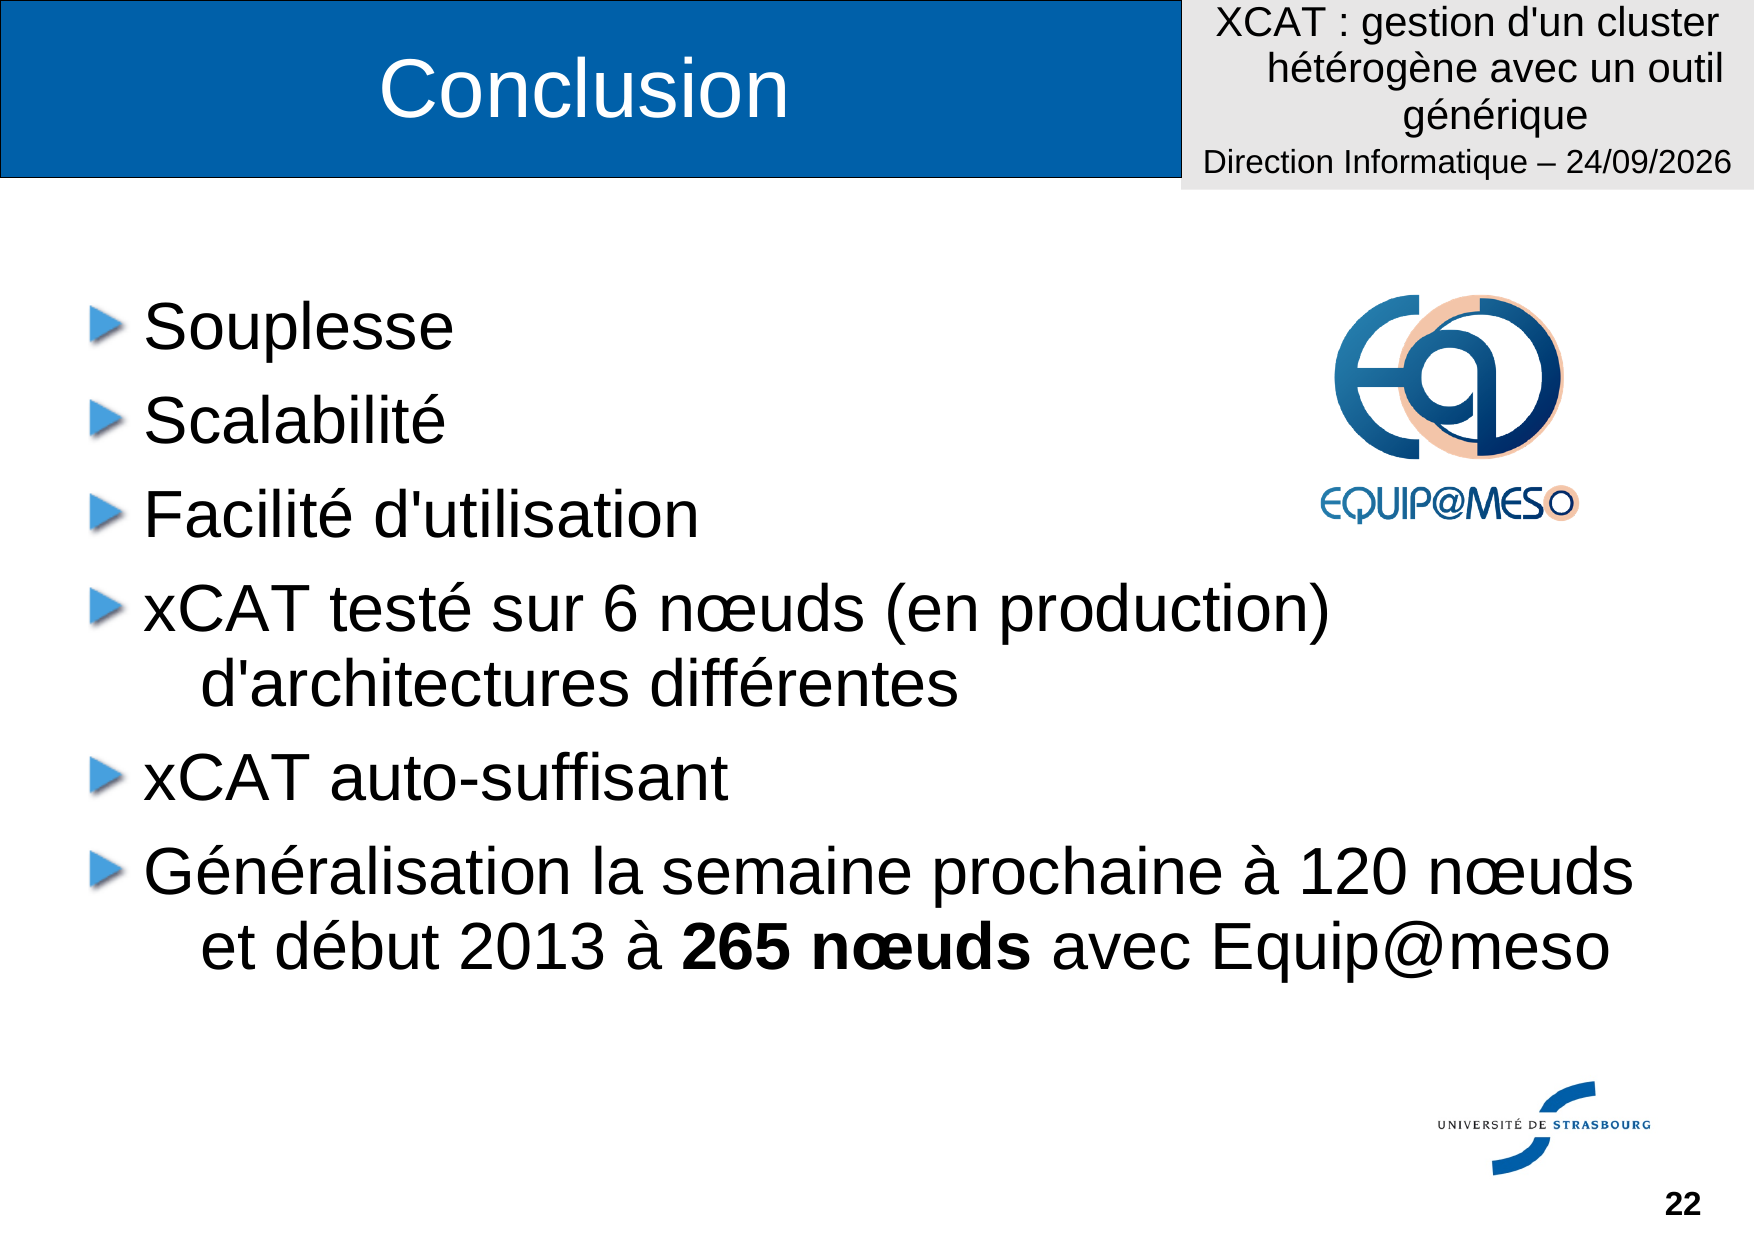

# Conclusion
Souplesse
Scalabilité
Facilité d'utilisation
xCAT testé sur 6 nœuds (en production) d'architectures différentes
xCAT auto-suffisant
Généralisation la semaine prochaine à 120 nœuds et début 2013 à 265 nœuds avec Equip@meso
22